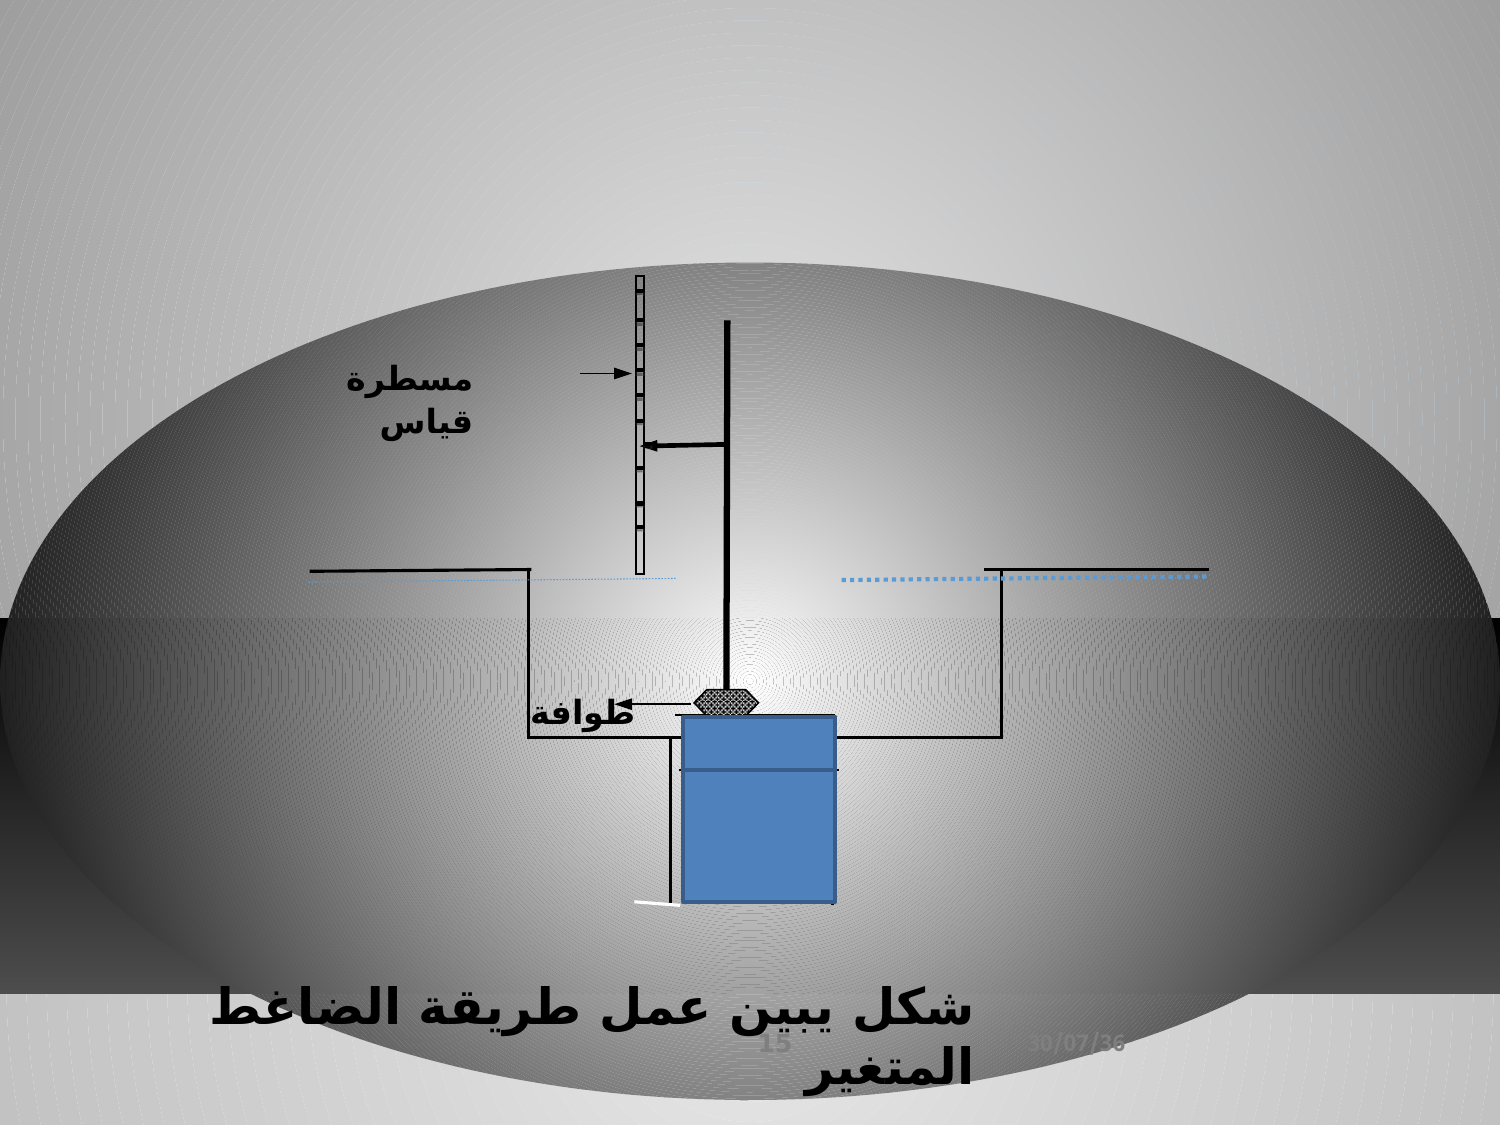

مسطرة قياس
طوافة
شكل يبين عمل طريقة الضاغط المتغير
30/07/36